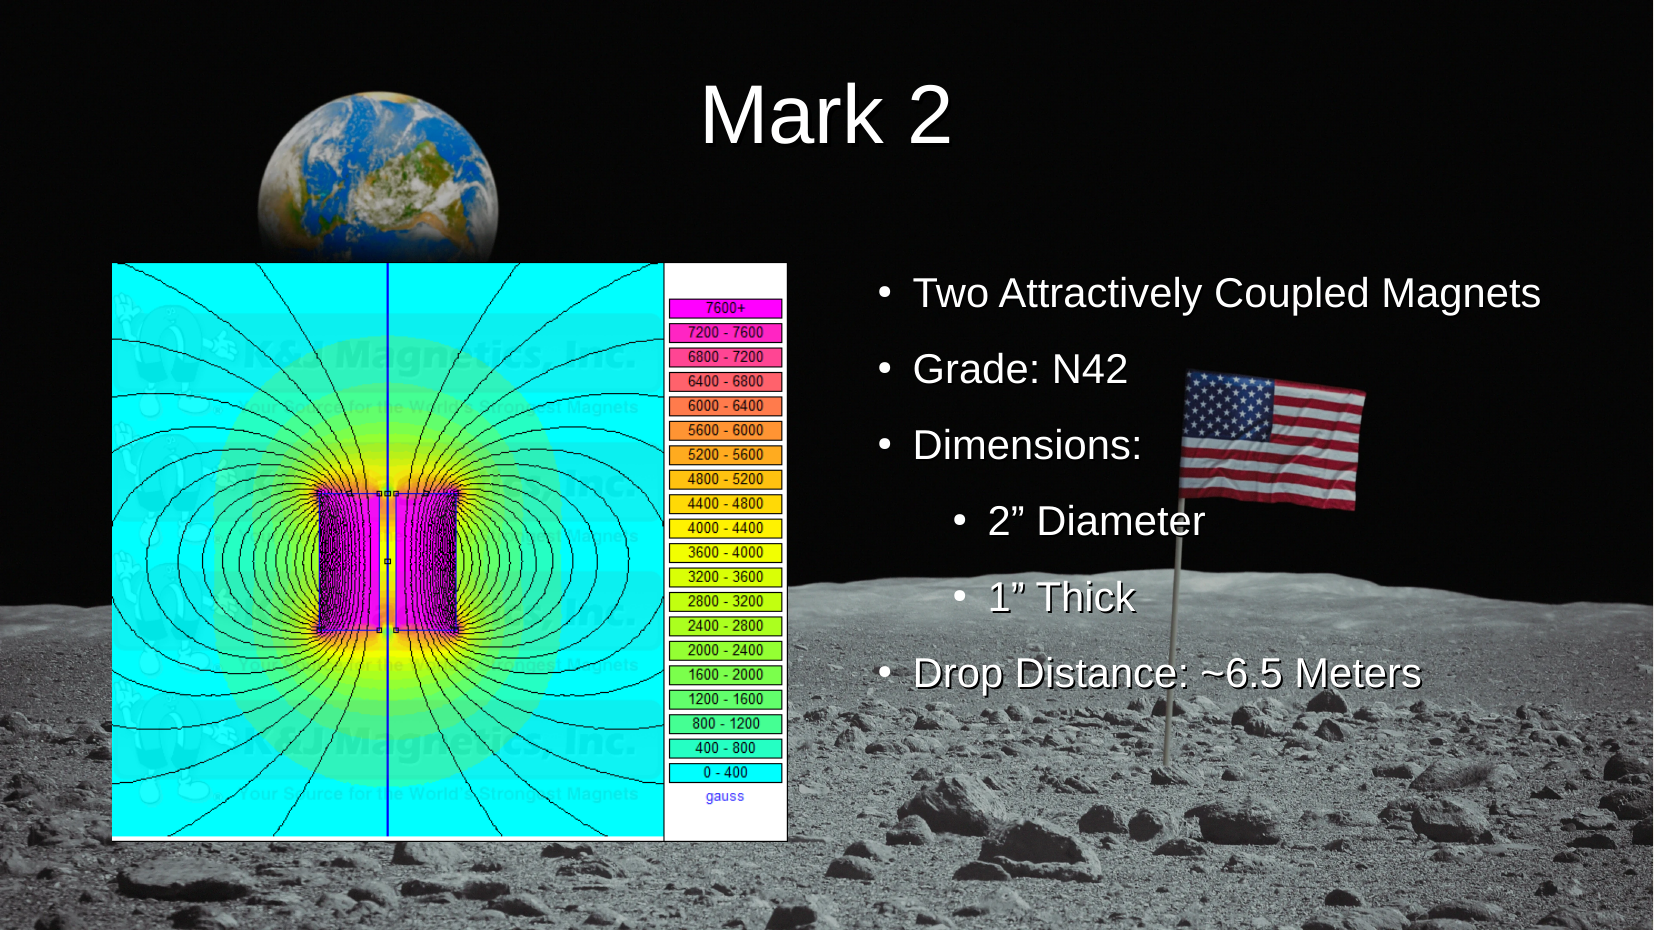

# Mark 2
Two Attractively Coupled Magnets
Grade: N42
Dimensions:
2” Diameter
1” Thick
Drop Distance: ~6.5 Meters